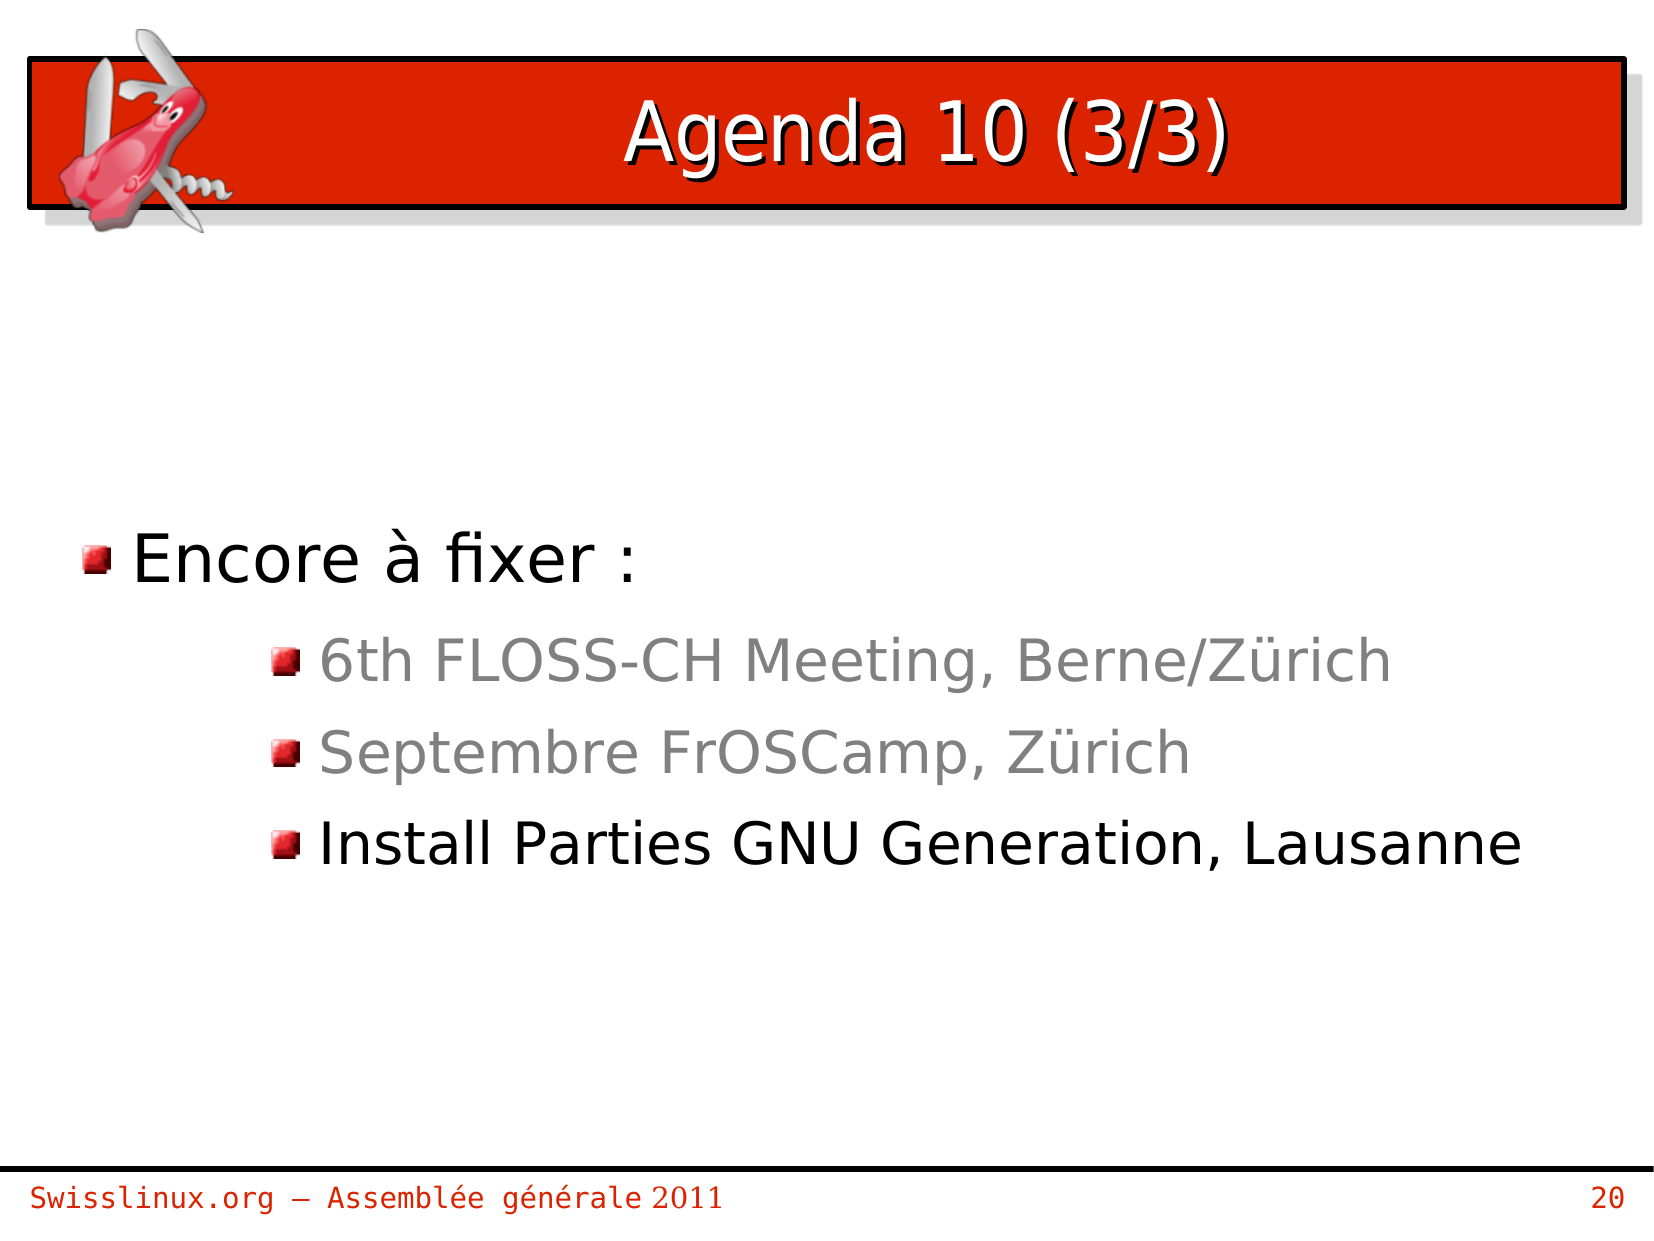

# Agenda 10 (3/3)
 Encore à fixer :
6th FLOSS-CH Meeting, Berne/Zürich
Septembre FrOSCamp, Zürich
Install Parties GNU Generation, Lausanne
26 Janvier 2007
20